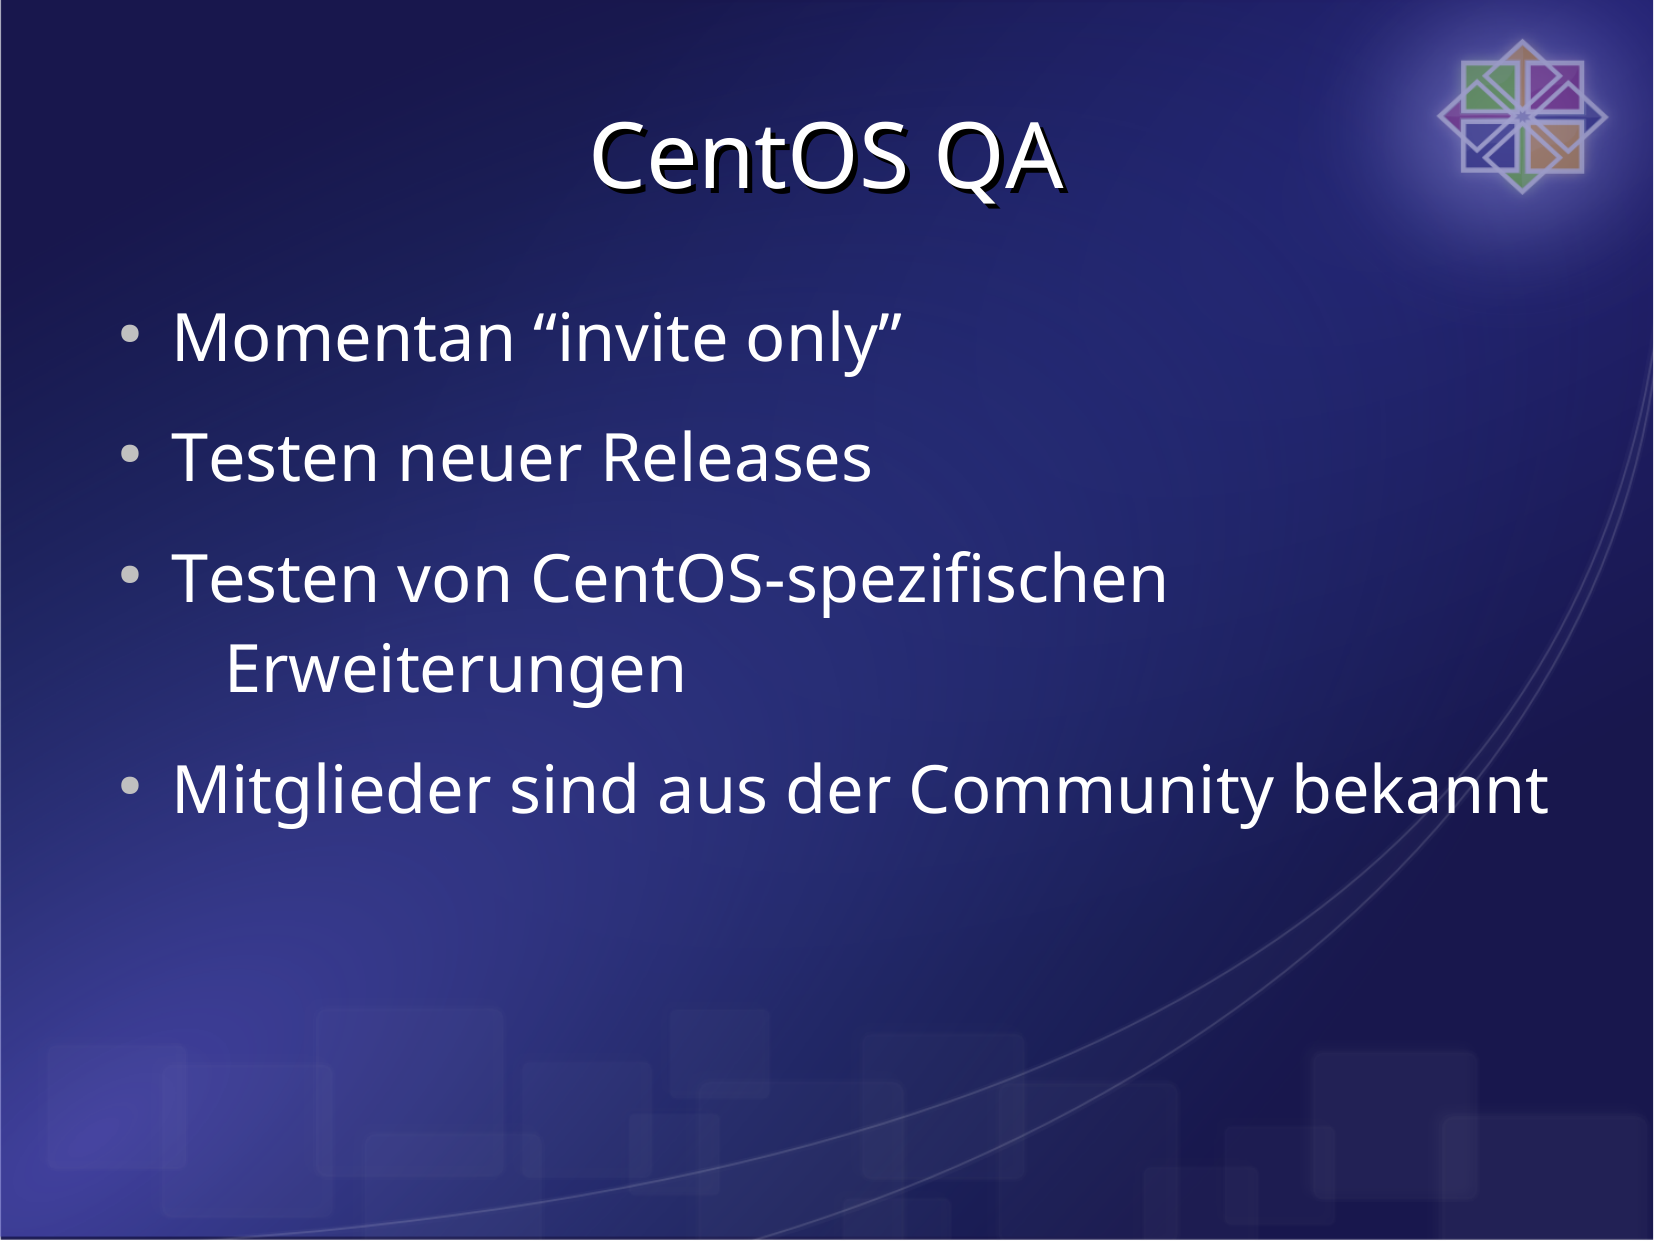

# CentOS QA
Momentan “invite only”
Testen neuer Releases
Testen von CentOS-spezifischen Erweiterungen
Mitglieder sind aus der Community bekannt